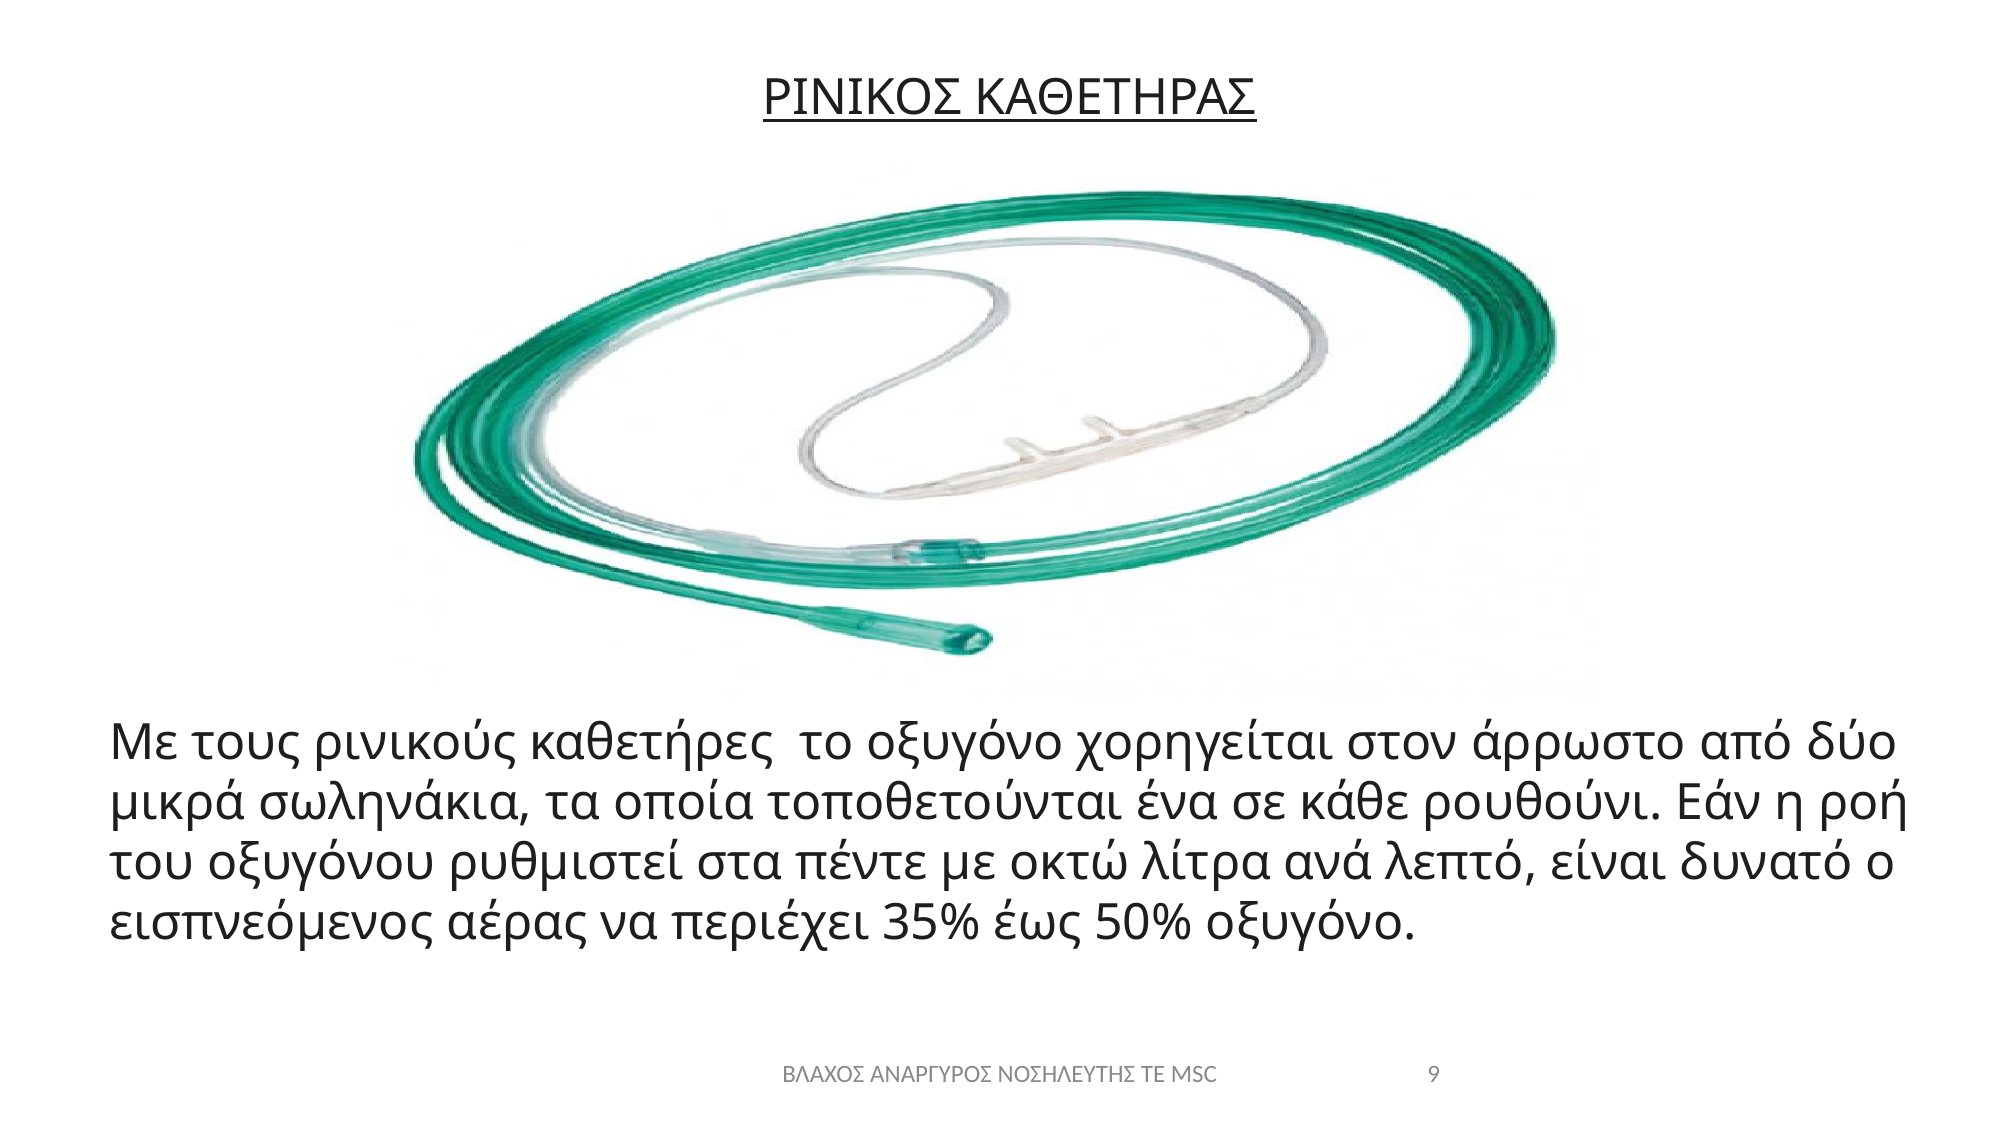

ΡΙΝΙΚΟΣ ΚΑΘΕΤΗΡΑΣ
Με τους ρινικούς καθετήρες  το οξυγόνο χορηγείται στον άρρωστο από δύο μικρά σωληνάκια, τα οποία τοποθετούνται ένα σε κάθε ρουθούνι. Εάν η ροή του οξυγόνου ρυθμιστεί στα πέντε με οκτώ λίτρα ανά λεπτό, είναι δυνατό ο εισπνεόμενος αέρας να περιέχει 35% έως 50% οξυγόνο.
ΒΛΑΧΟΣ ΑΝΑΡΓΥΡΟΣ ΝΟΣΗΛΕΥΤΗΣ ΤΕ MSC